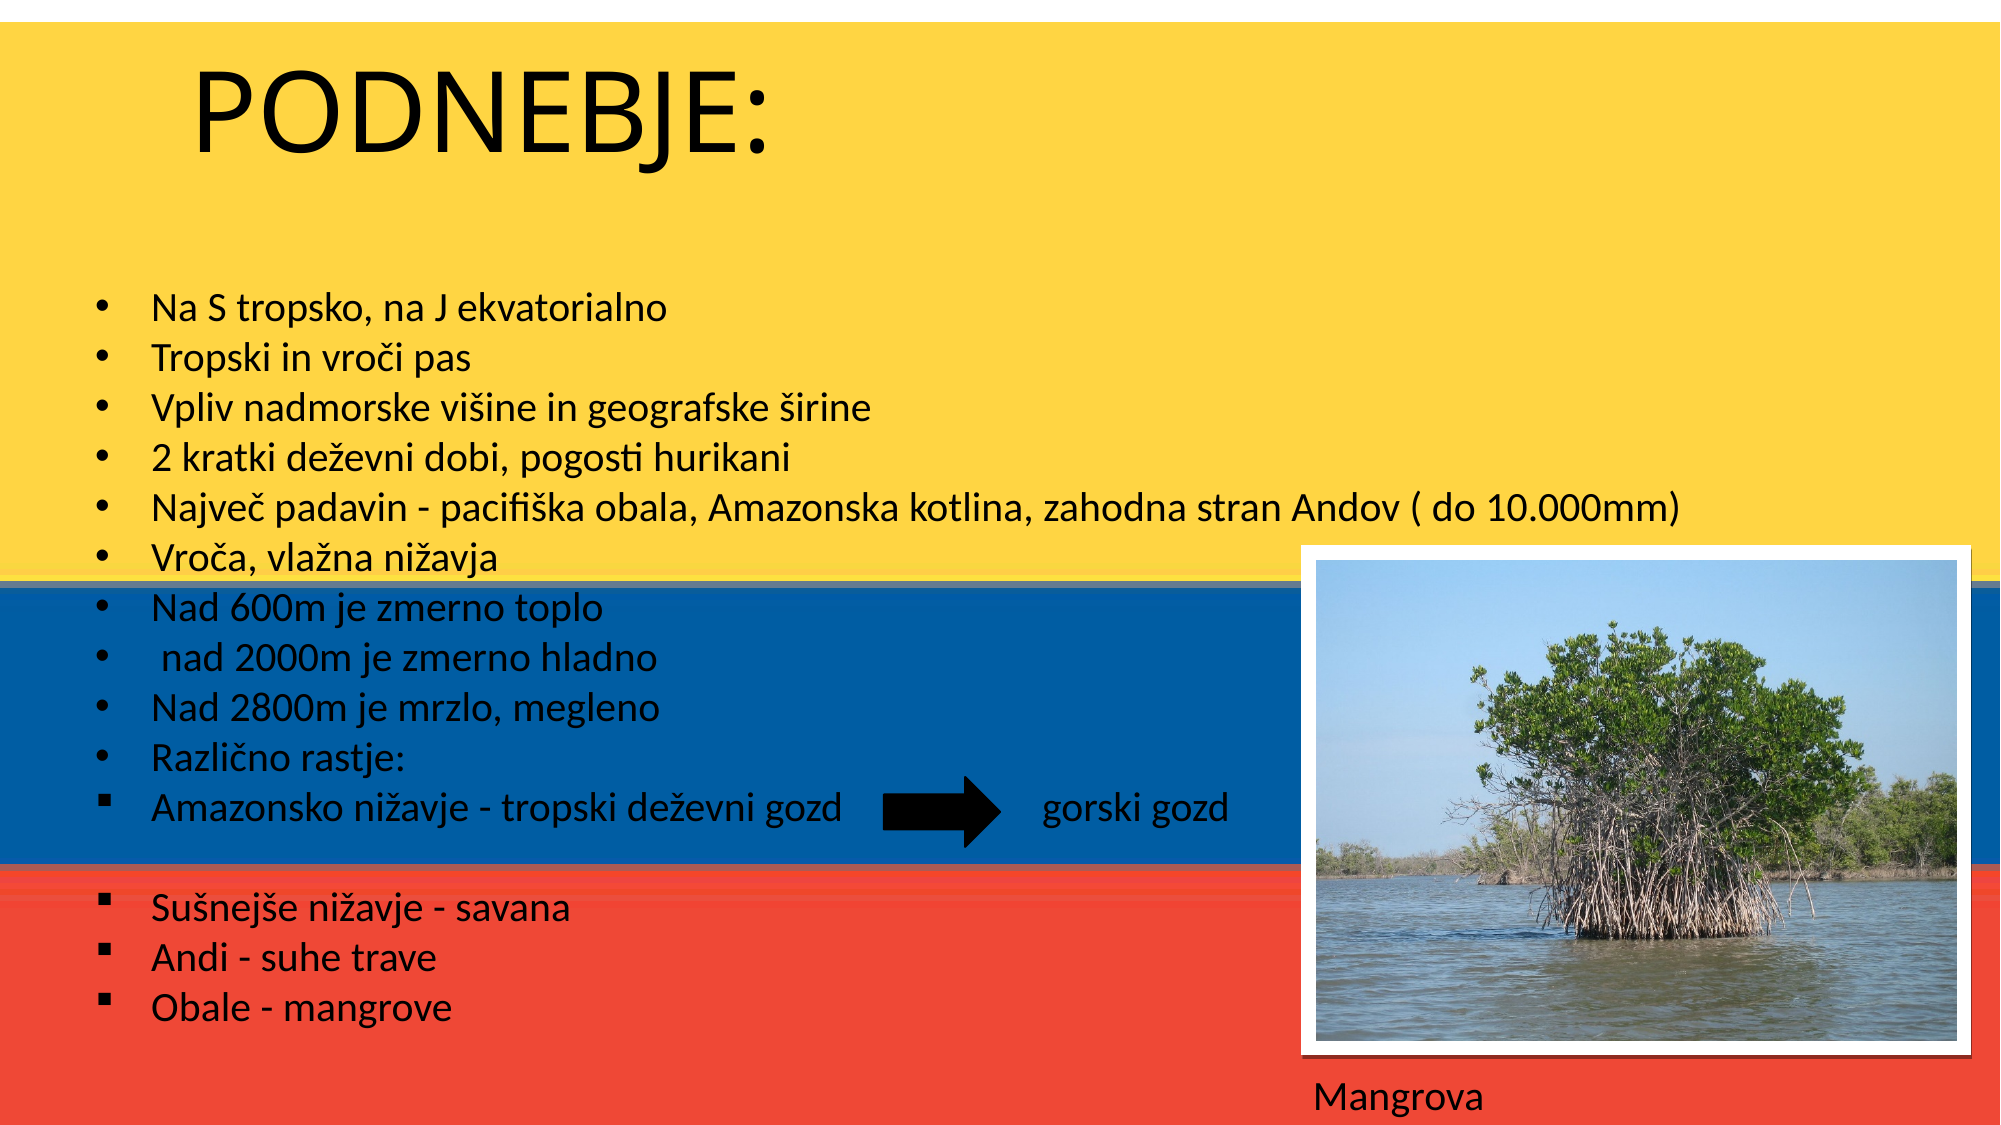

# PODNEBJE:
Na S tropsko, na J ekvatorialno
Tropski in vroči pas
Vpliv nadmorske višine in geografske širine
2 kratki deževni dobi, pogosti hurikani
Največ padavin - pacifiška obala, Amazonska kotlina, zahodna stran Andov ( do 10.000mm)
Vroča, vlažna nižavja
Nad 600m je zmerno toplo
 nad 2000m je zmerno hladno
Nad 2800m je mrzlo, megleno
Različno rastje:
Amazonsko nižavje - tropski deževni gozd gorski gozd
Sušnejše nižavje - savana
Andi - suhe trave
Obale - mangrove
Mangrova